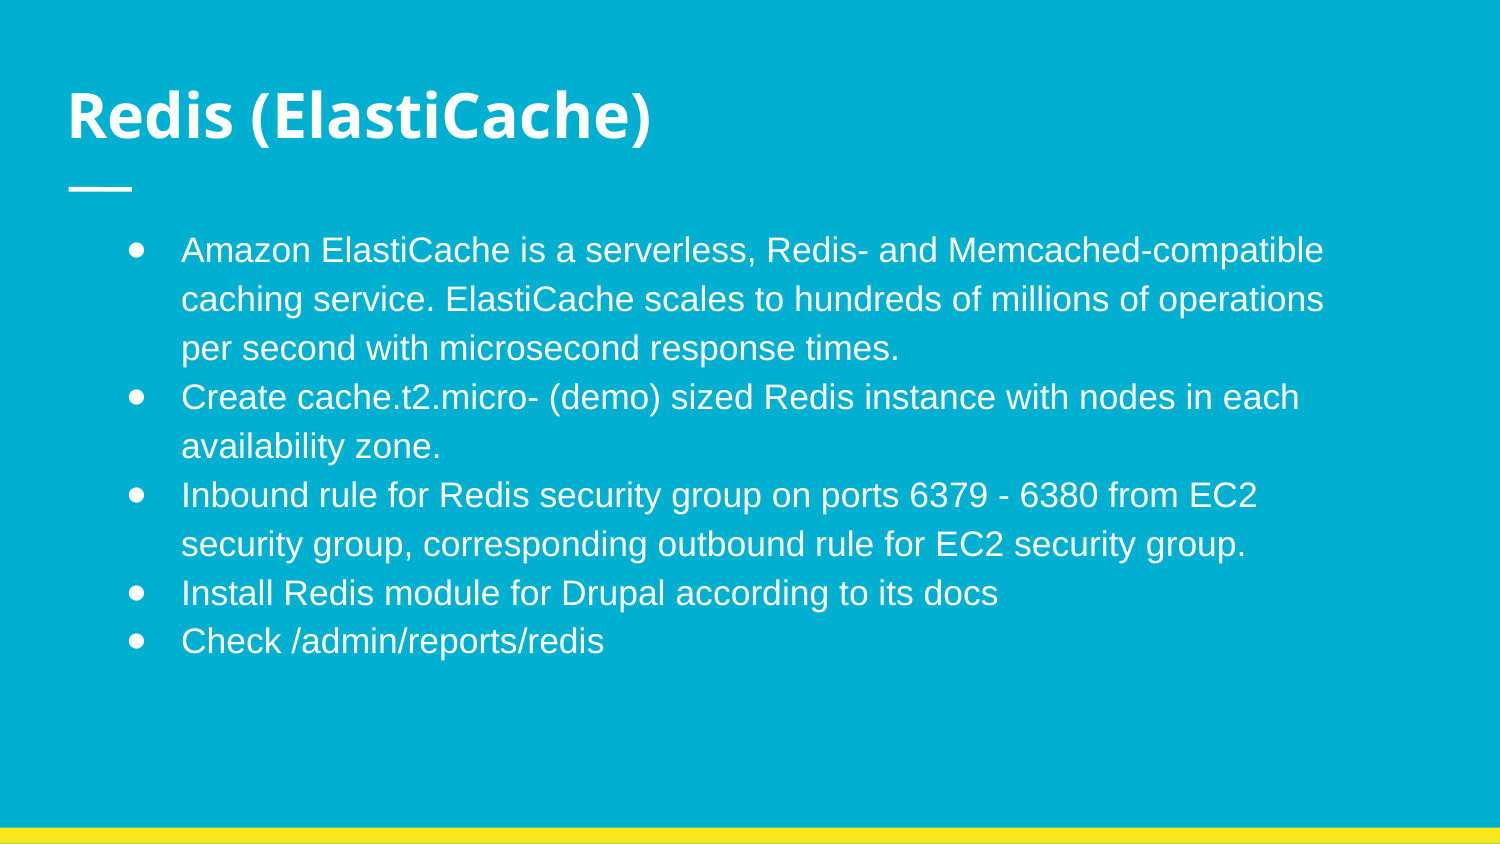

# Redis (ElastiCache)
Amazon ElastiCache is a serverless, Redis- and Memcached-compatible caching service. ElastiCache scales to hundreds of millions of operations per second with microsecond response times.
Create cache.t2.micro- (demo) sized Redis instance with nodes in each availability zone.
Inbound rule for Redis security group on ports 6379 - 6380 from EC2 security group, corresponding outbound rule for EC2 security group.
Install Redis module for Drupal according to its docs
Check /admin/reports/redis